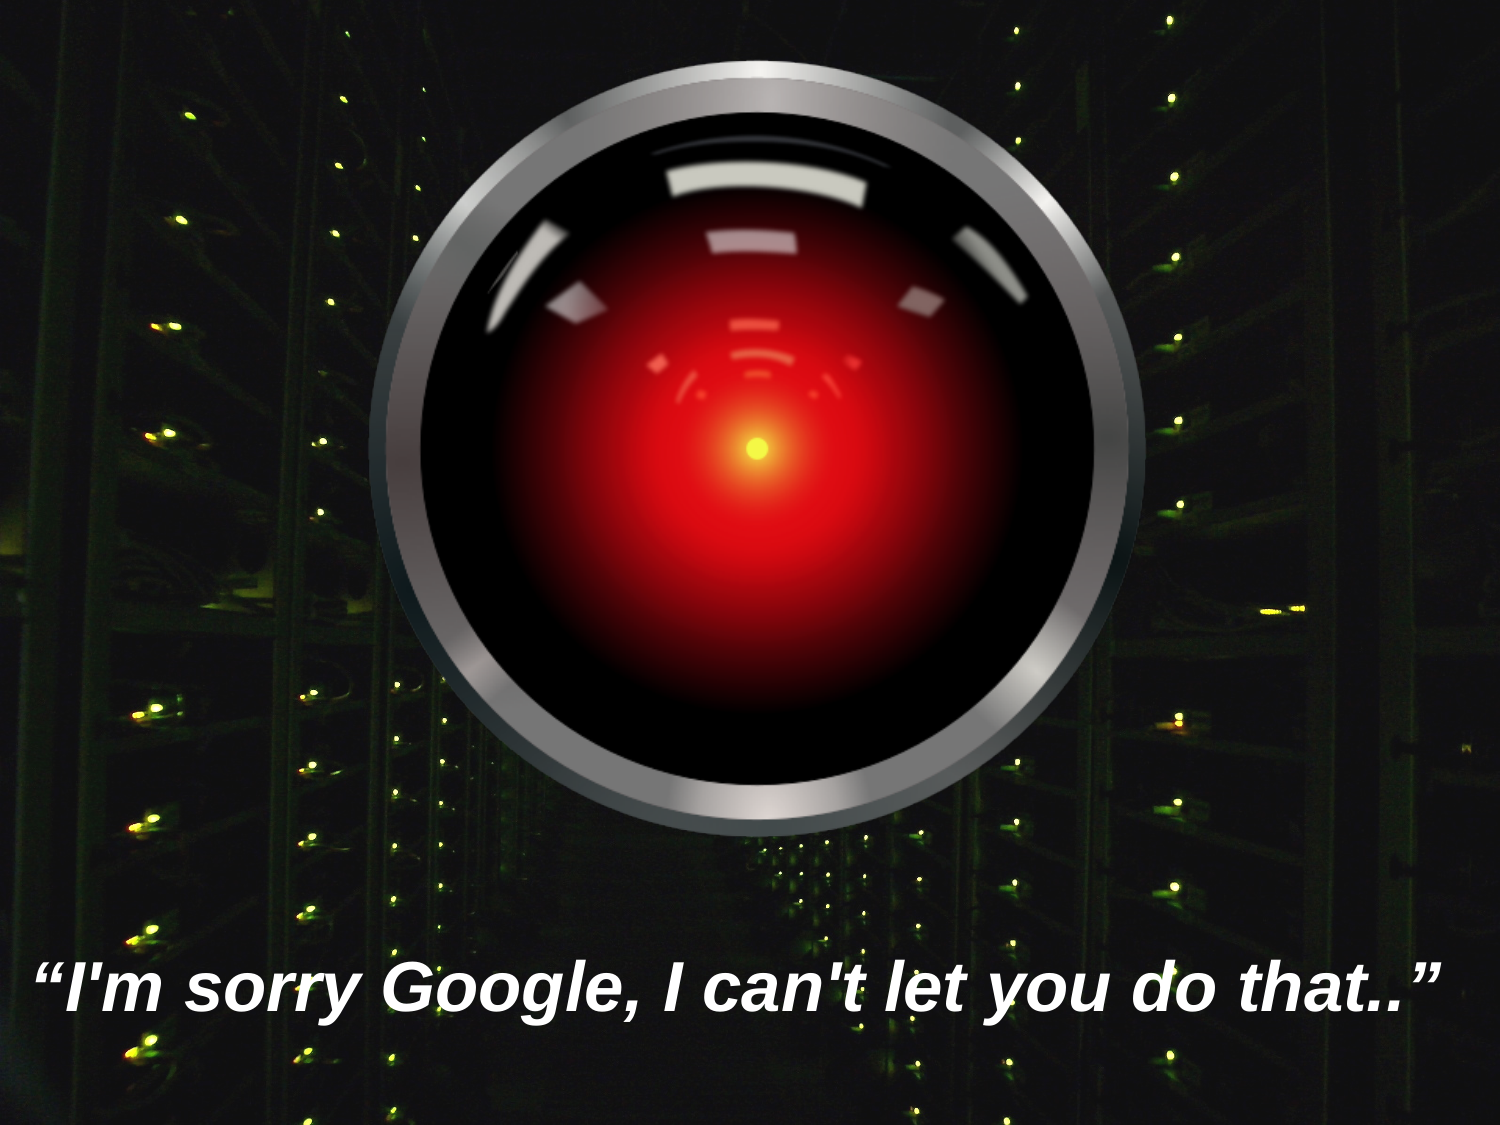

“I'm sorry Google, I can't let you do that..”